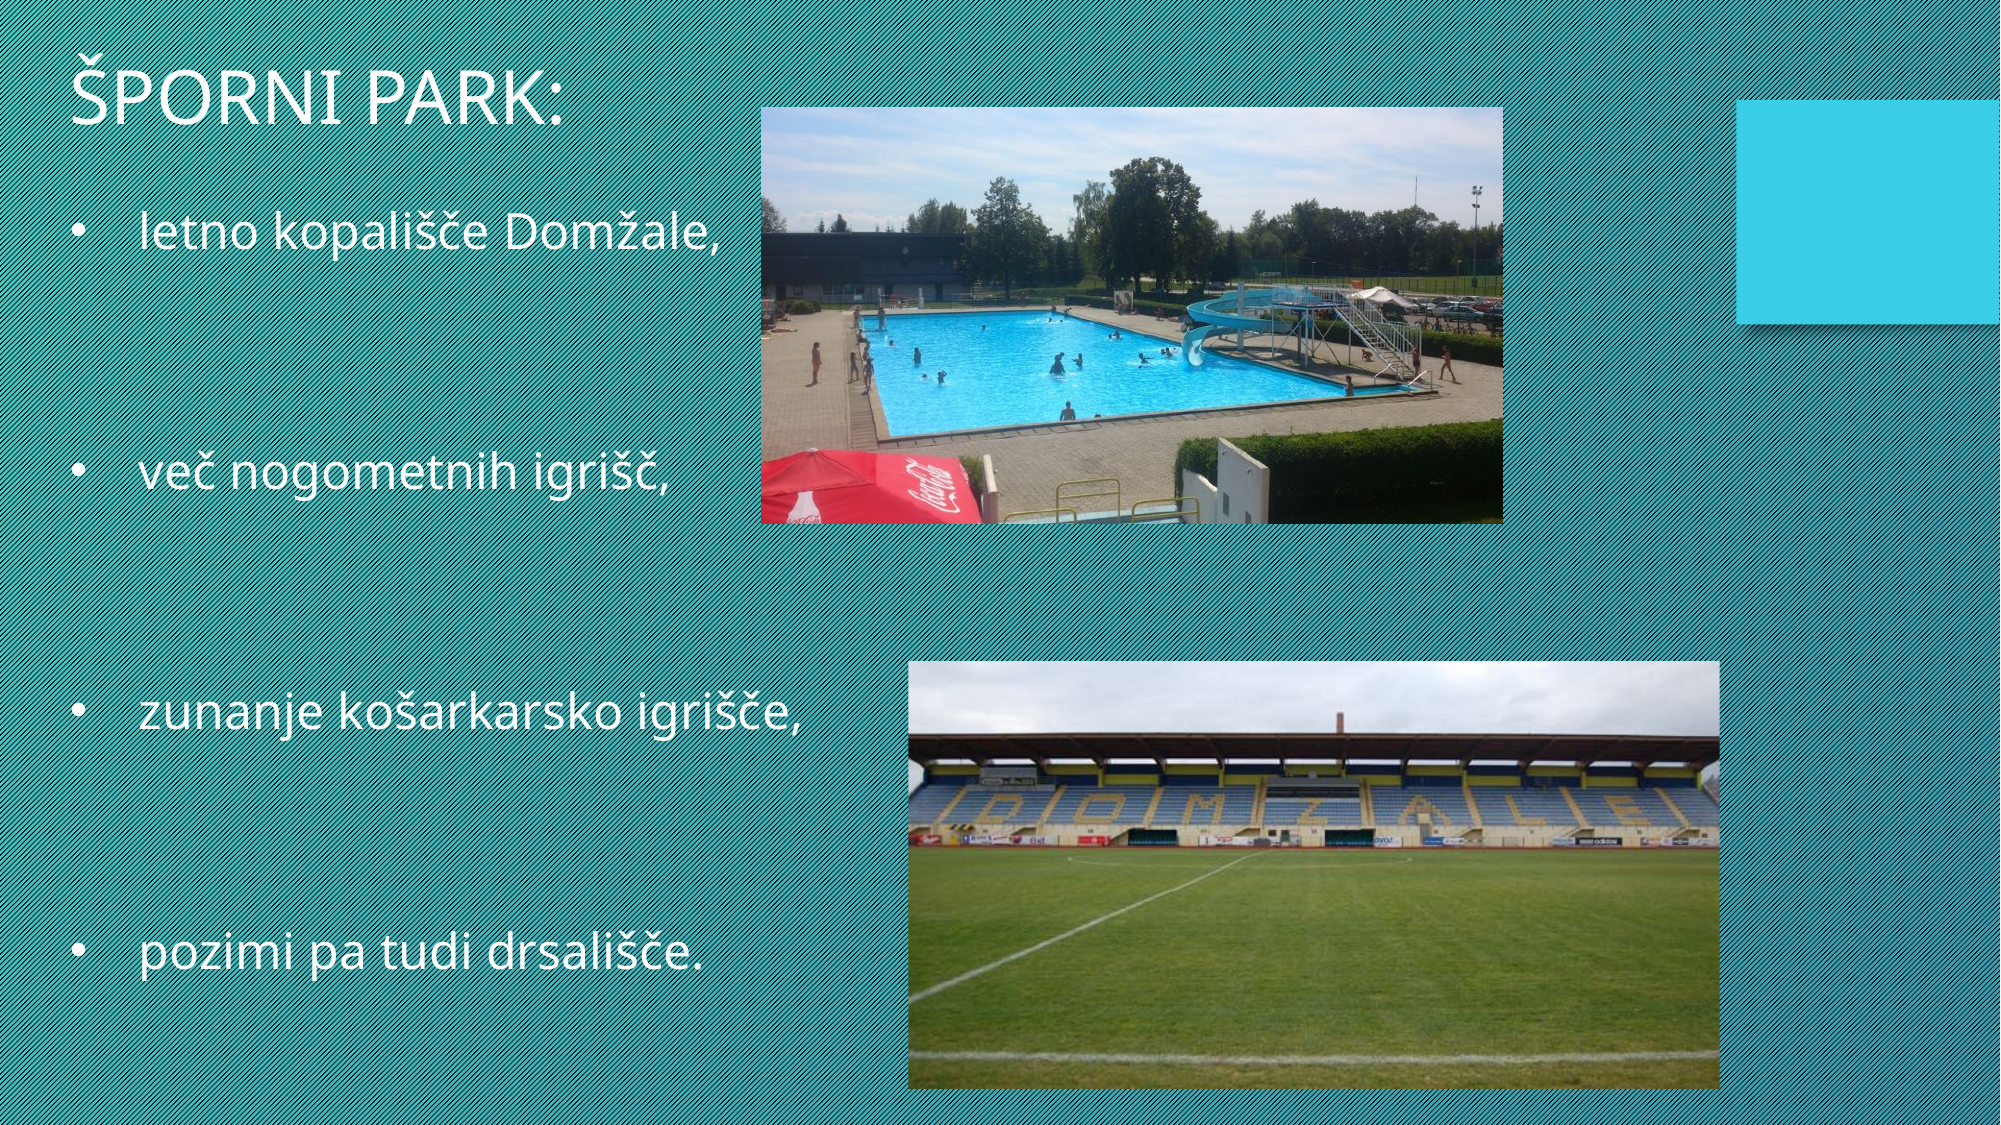

ŠPORNI PARK:
 letno kopališče Domžale,
 več nogometnih igrišč,
 zunanje košarkarsko igrišče,
 pozimi pa tudi drsališče.